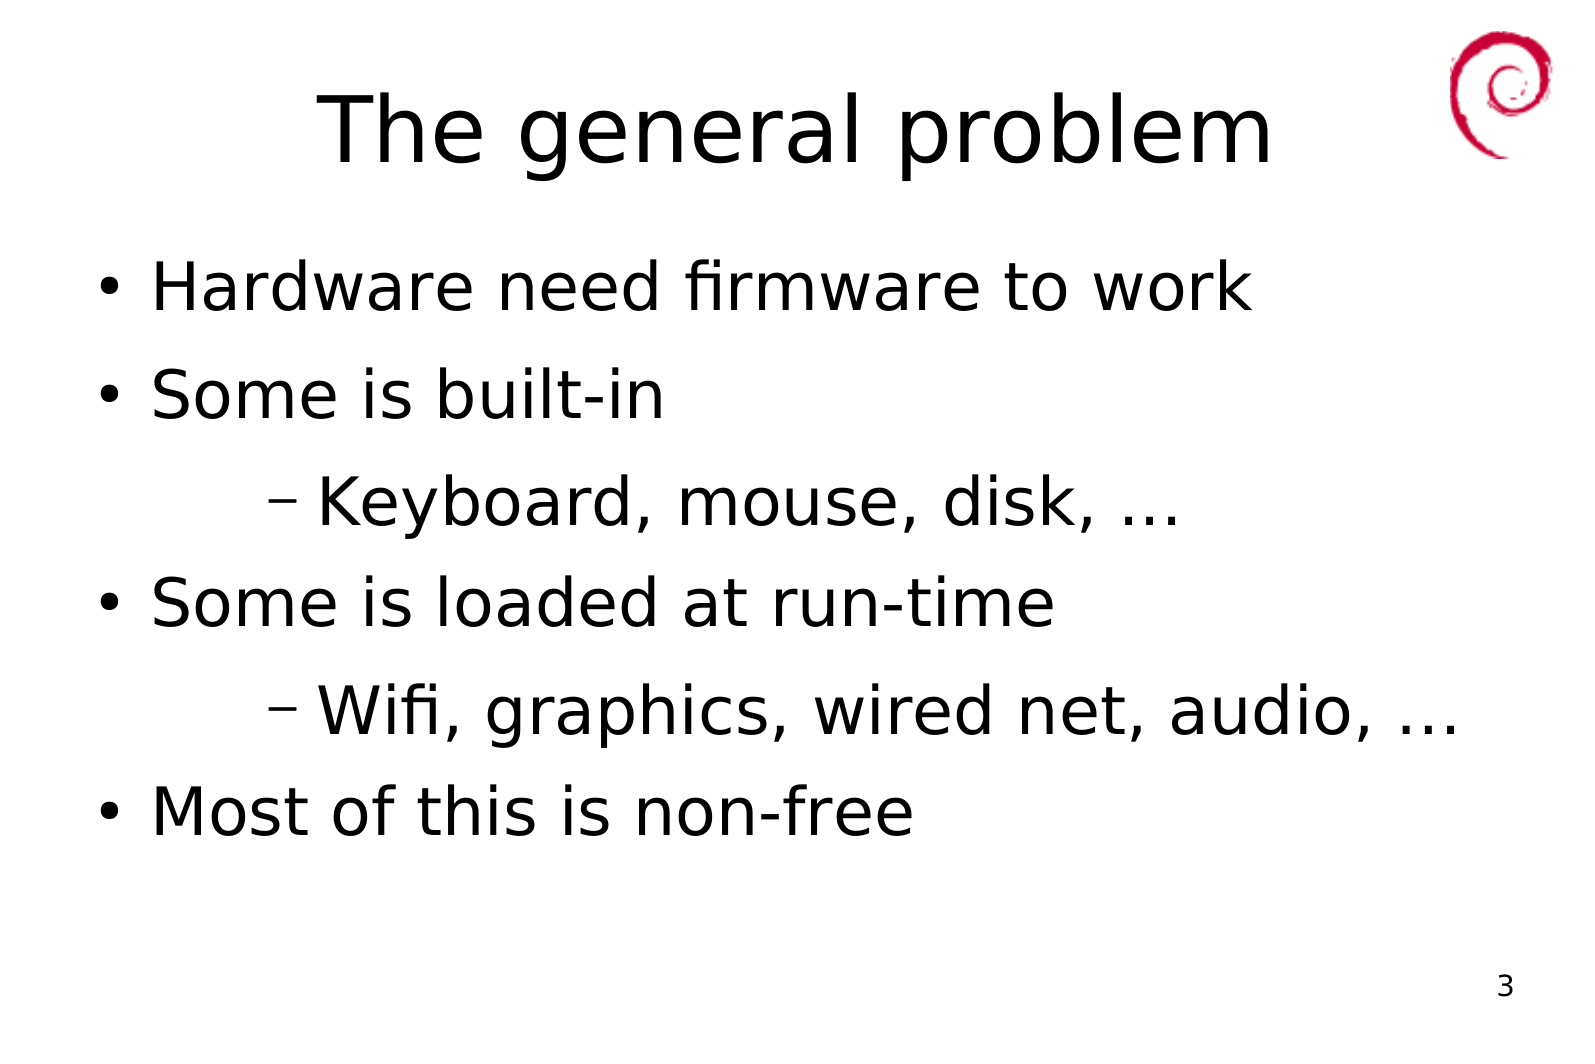

# The general problem
Hardware need firmware to work
Some is built-in
Keyboard, mouse, disk, ...
Some is loaded at run-time
Wifi, graphics, wired net, audio, …
Most of this is non-free
3